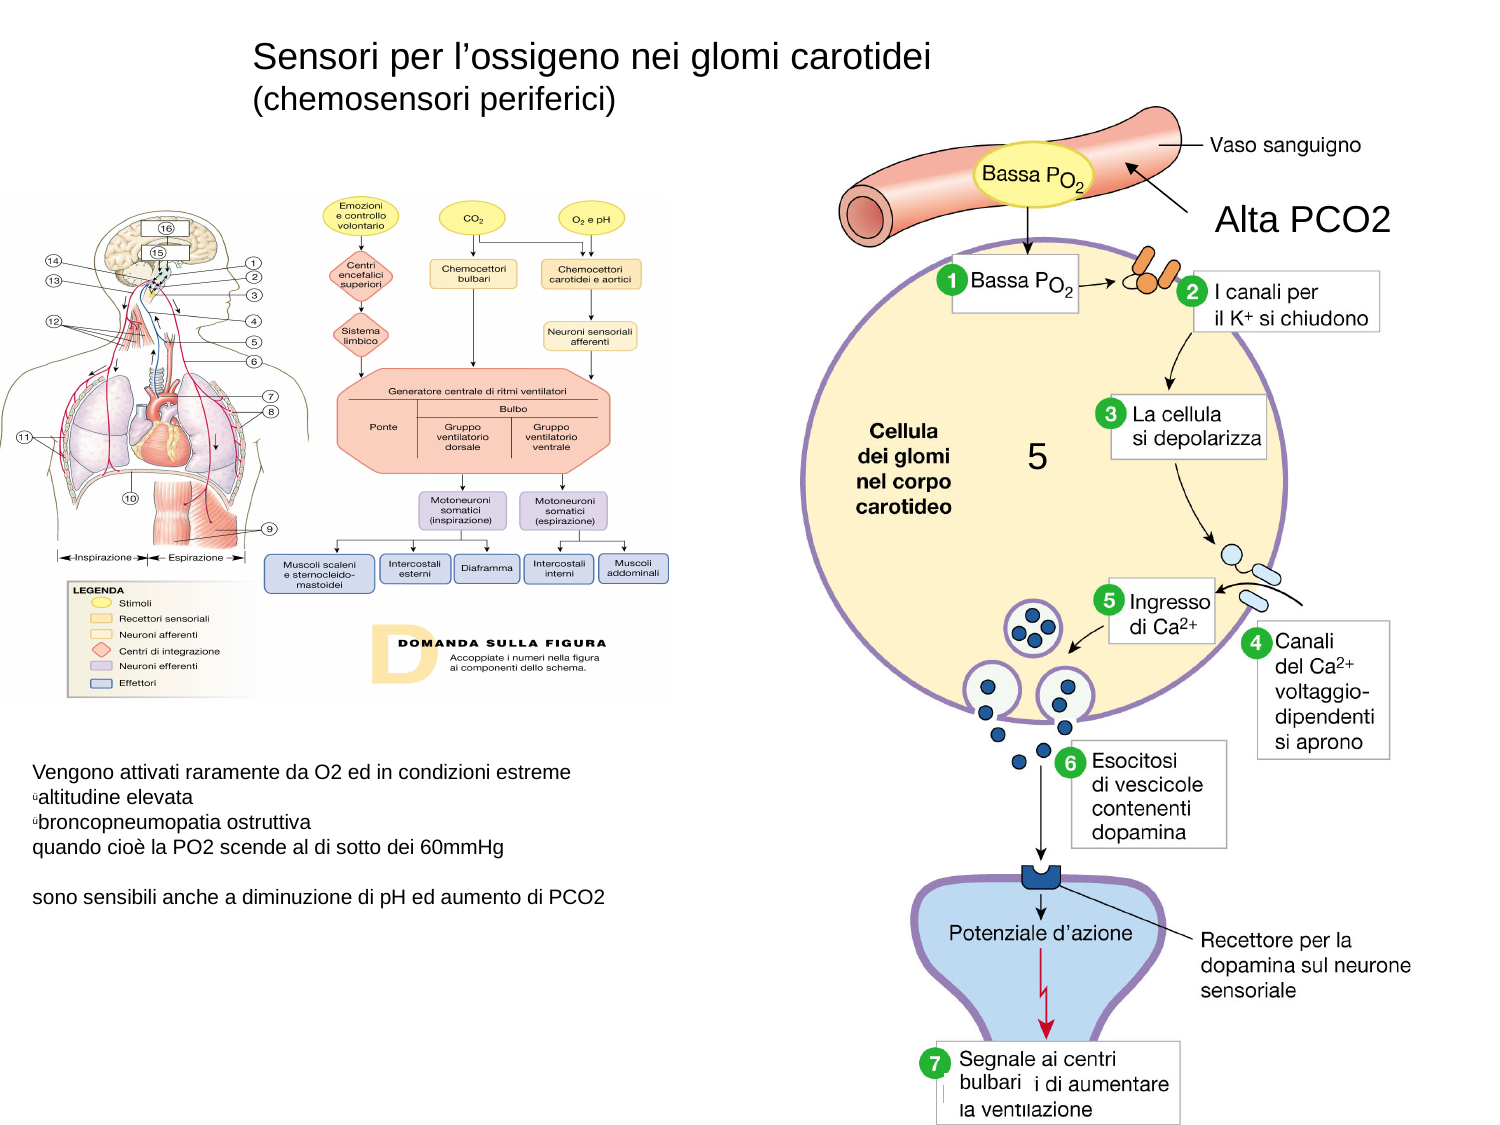

Sensori per l’ossigeno nei glomi carotidei
(chemosensori periferici)
Alta PCO2
5
Vengono attivati raramente da O2 ed in condizioni estreme
altitudine elevata
broncopneumopatia ostruttiva
quando cioè la PO2 scende al di sotto dei 60mmHg
sono sensibili anche a diminuzione di pH ed aumento di PCO2
bulbari
bulbari